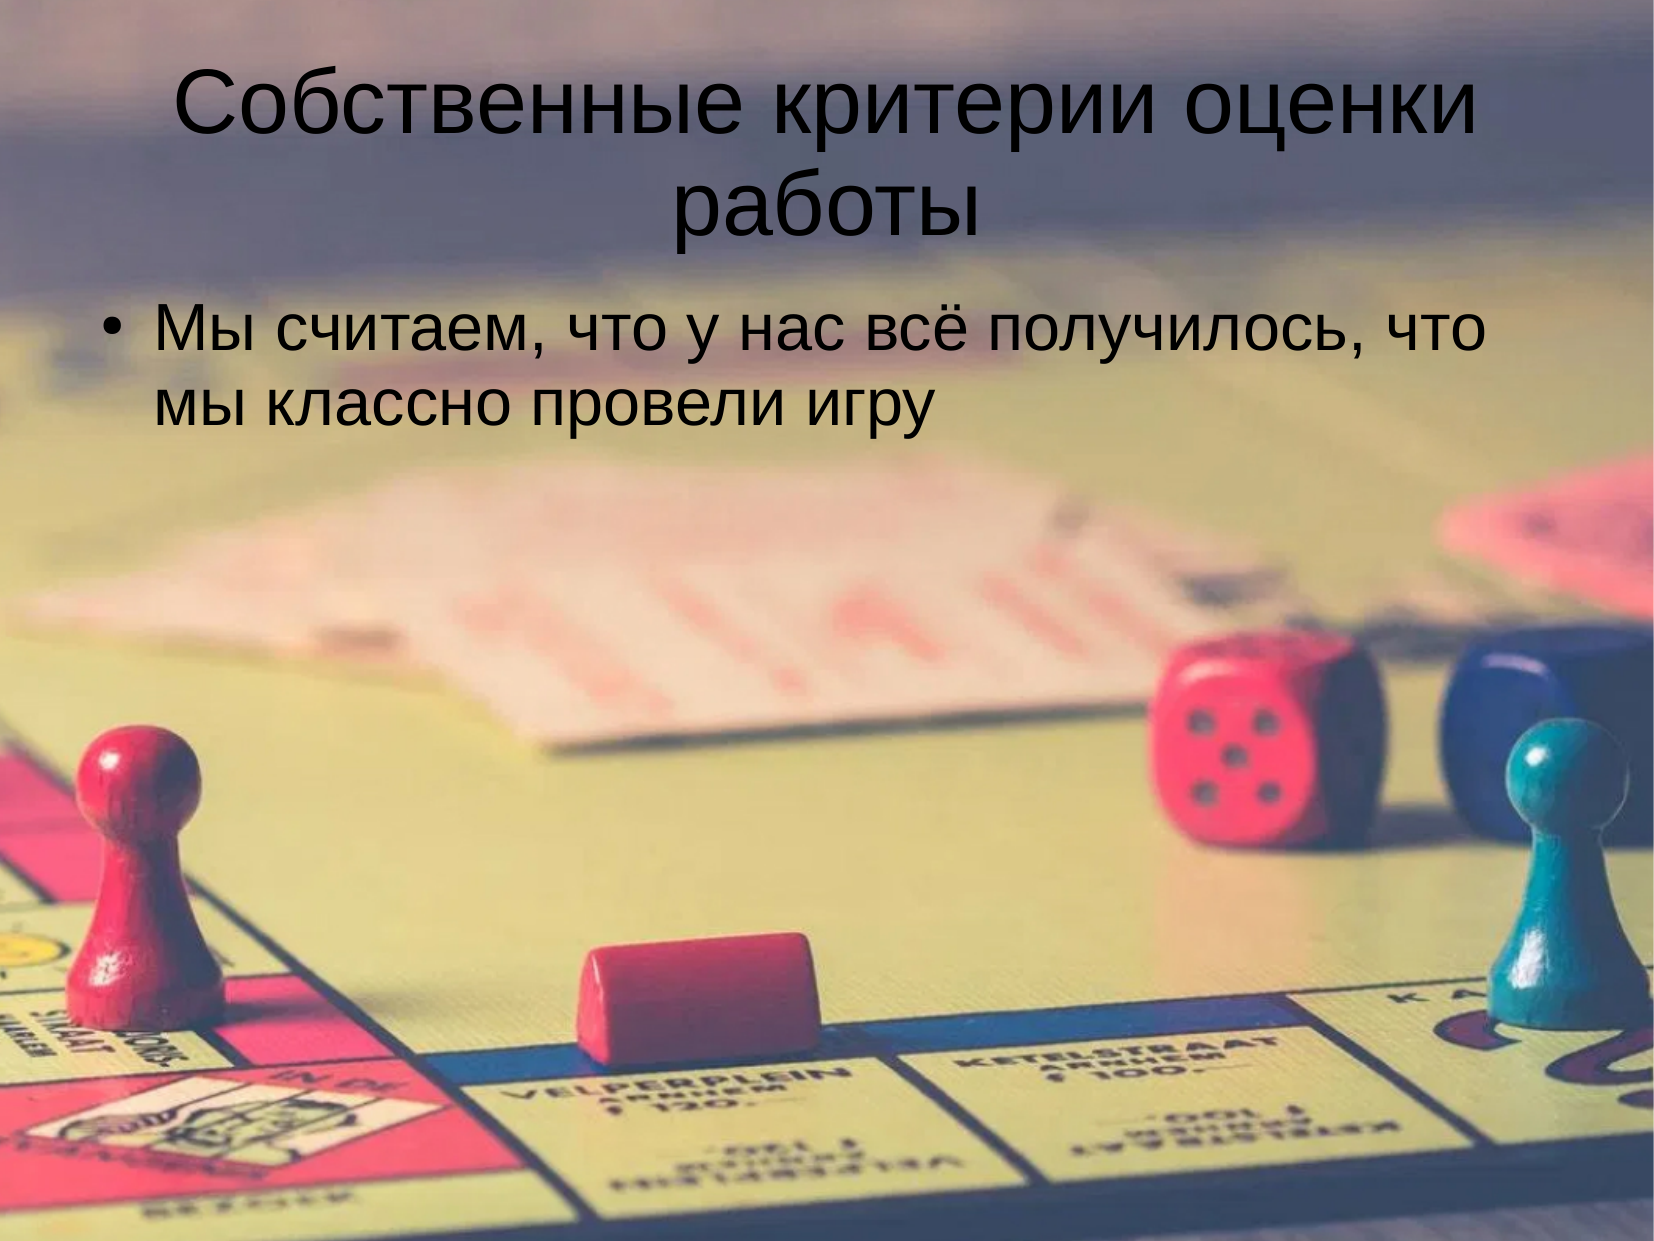

# Собственные критерии оценки работы
Мы считаем, что у нас всё получилось, что мы классно провели игру